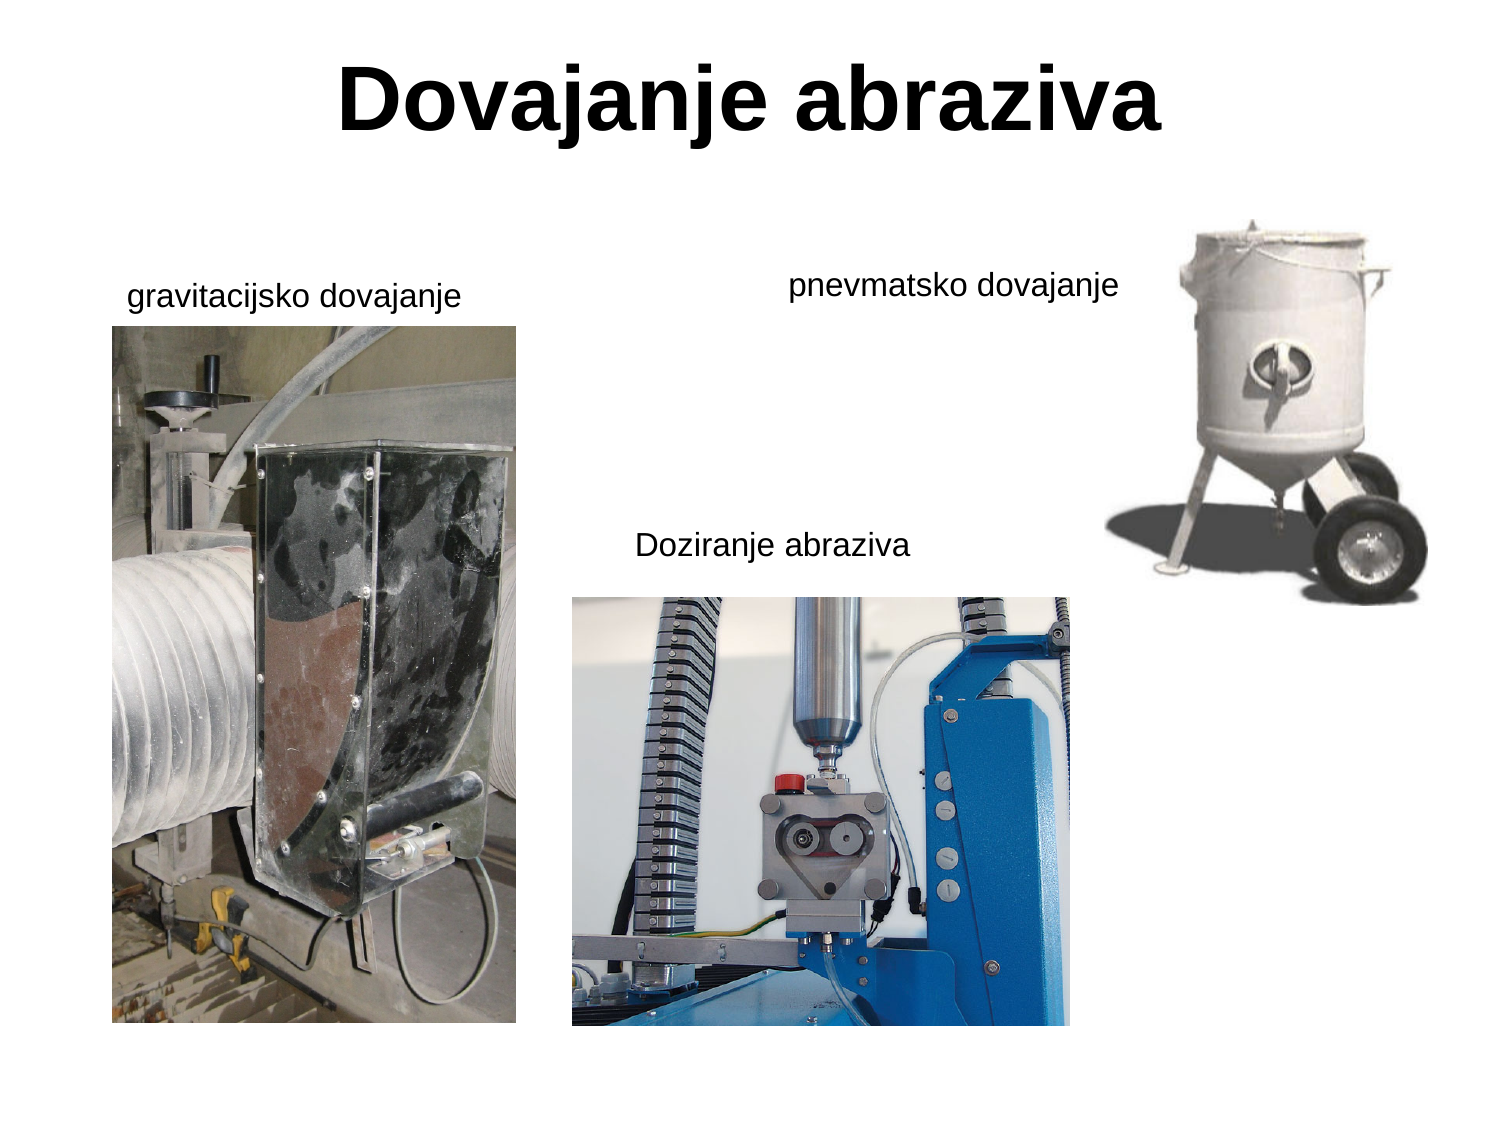

# Dovajanje abraziva
pnevmatsko dovajanje
gravitacijsko dovajanje
Doziranje abraziva